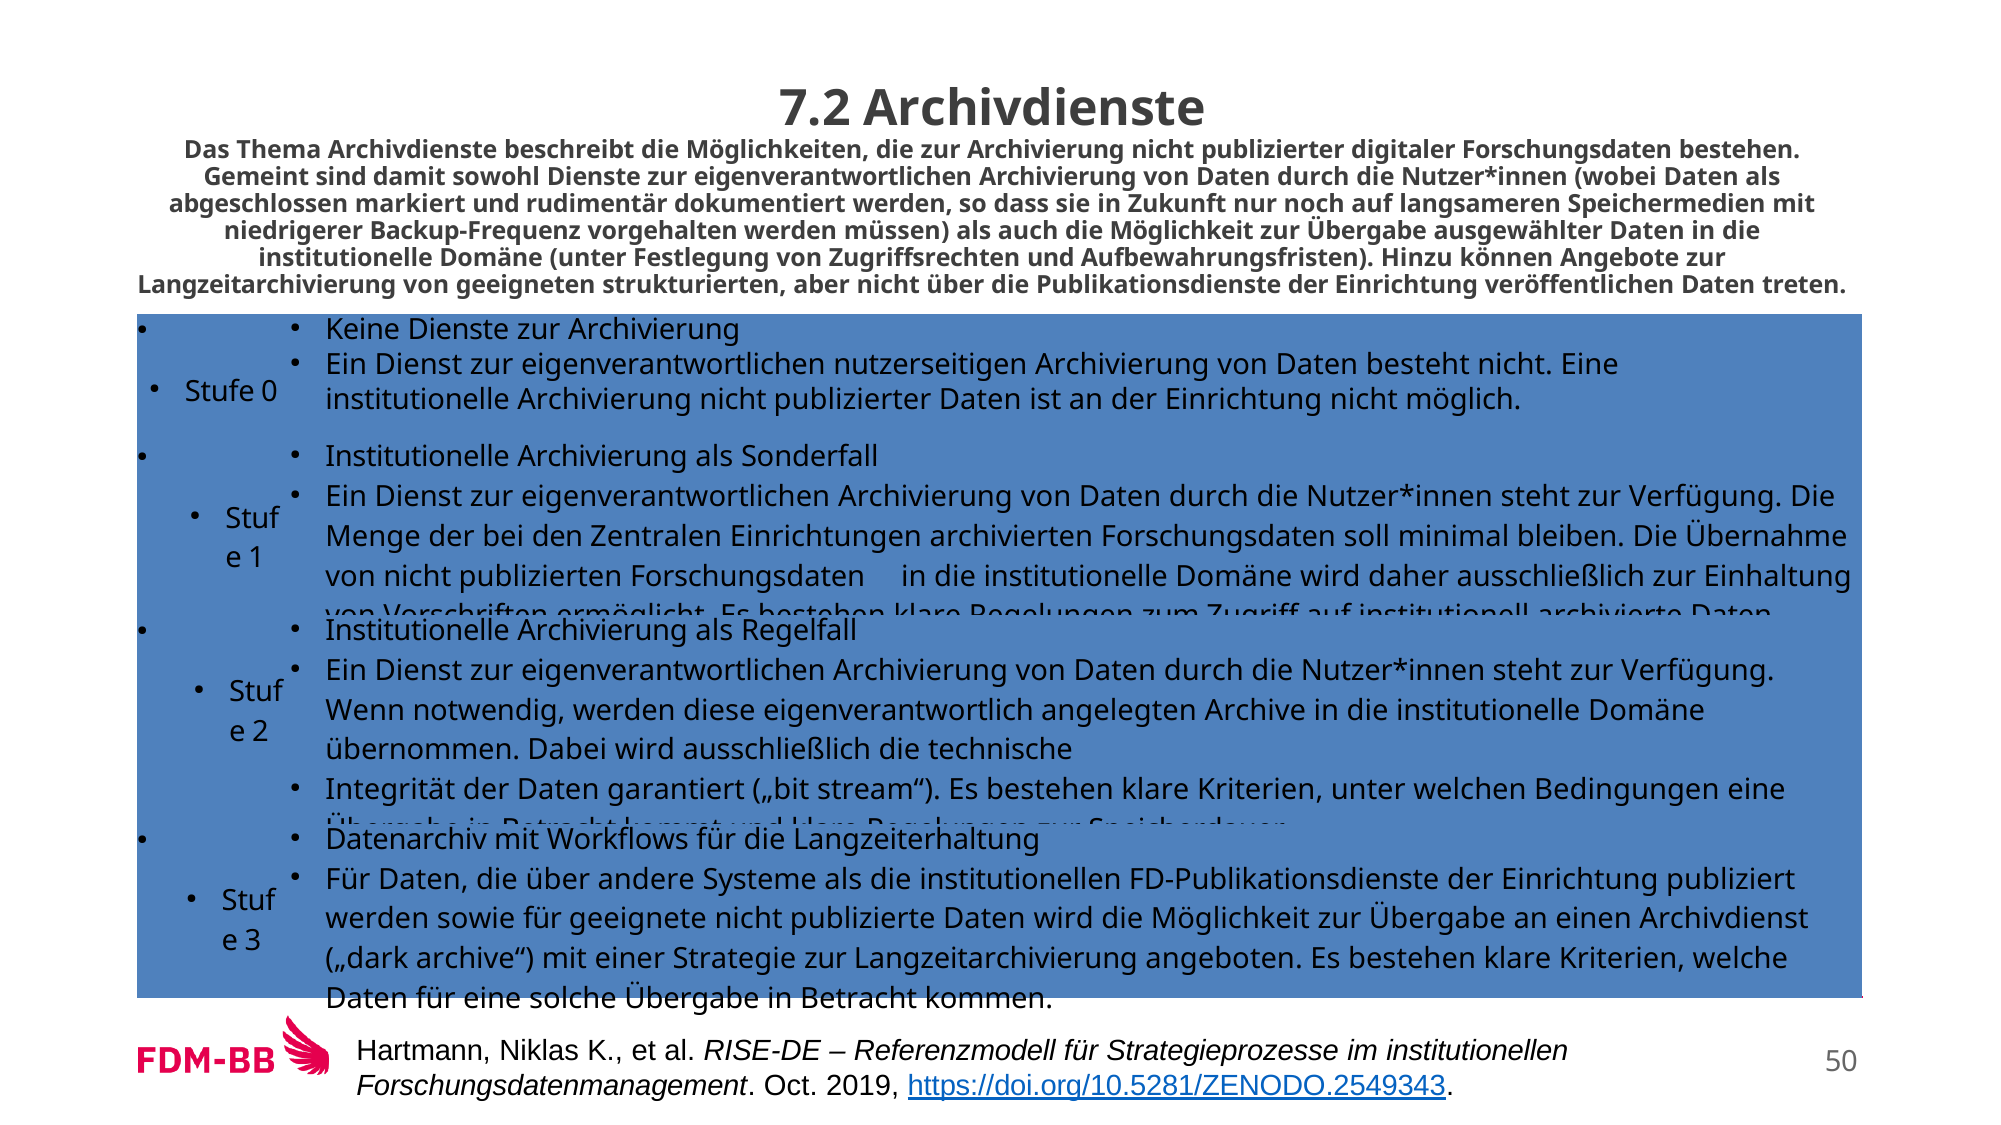

# 7.2 Archivdienste
Das Thema Archivdienste beschreibt die Möglichkeiten, die zur Archivierung nicht publizierter digitaler Forschungsdaten bestehen. Gemeint sind damit sowohl Dienste zur eigenverantwortlichen Archivierung von Daten durch die Nutzer*innen (wobei Daten als abgeschlossen markiert und rudimentär dokumentiert werden, so dass sie in Zukunft nur noch auf langsameren Speichermedien mit niedrigerer Backup-Frequenz vorgehalten werden müssen) als auch die Möglichkeit zur Übergabe ausgewählter Daten in die institutionelle Domäne (unter Festlegung von Zugriffsrechten und Aufbewahrungsfristen). Hinzu können Angebote zur Langzeitarchivierung von geeigneten strukturierten, aber nicht über die Publikationsdienste der Einrichtung veröffentlichen Daten treten.
| Stufe 0 | Keine Dienste zur Archivierung |
| --- | --- |
| | Ein Dienst zur eigenverantwortlichen nutzerseitigen Archivierung von Daten besteht nicht. Eine institutionelle Archivierung nicht publizierter Daten ist an der Einrichtung nicht möglich. |
| Stufe 1 | Institutionelle Archivierung als Sonderfall |
| | Ein Dienst zur eigenverantwortlichen Archivierung von Daten durch die Nutzer\*innen steht zur Verfügung. Die Menge der bei den Zentralen Einrichtungen archivierten Forschungsdaten soll minimal bleiben. Die Übernahme von nicht publizierten Forschungsdaten in die institutionelle Domäne wird daher ausschließlich zur Einhaltung von Vorschriften ermöglicht. Es bestehen klare Regelungen zum Zugriff auf institutionell archivierte Daten. |
| Stufe 2 | Institutionelle Archivierung als Regelfall |
| | Ein Dienst zur eigenverantwortlichen Archivierung von Daten durch die Nutzer\*innen steht zur Verfügung. Wenn notwendig, werden diese eigenverantwortlich angelegten Archive in die institutionelle Domäne übernommen. Dabei wird ausschließlich die technische Integrität der Daten garantiert („bit stream“). Es bestehen klare Kriterien, unter welchen Bedingungen eine Übergabe in Betracht kommt und klare Regelungen zur Speicherdauer. |
| Stufe 3 | Datenarchiv mit Workflows für die Langzeiterhaltung |
| | Für Daten, die über andere Systeme als die institutionellen FD-Publikationsdienste der Einrichtung publiziert werden sowie für geeignete nicht publizierte Daten wird die Möglichkeit zur Übergabe an einen Archivdienst („dark archive“) mit einer Strategie zur Langzeitarchivierung angeboten. Es bestehen klare Kriterien, welche Daten für eine solche Übergabe in Betracht kommen. |
Hartmann, Niklas K., et al. RISE-DE – Referenzmodell für Strategieprozesse im institutionellen Forschungsdatenmanagement. Oct. 2019, https://doi.org/10.5281/ZENODO.2549343.
50